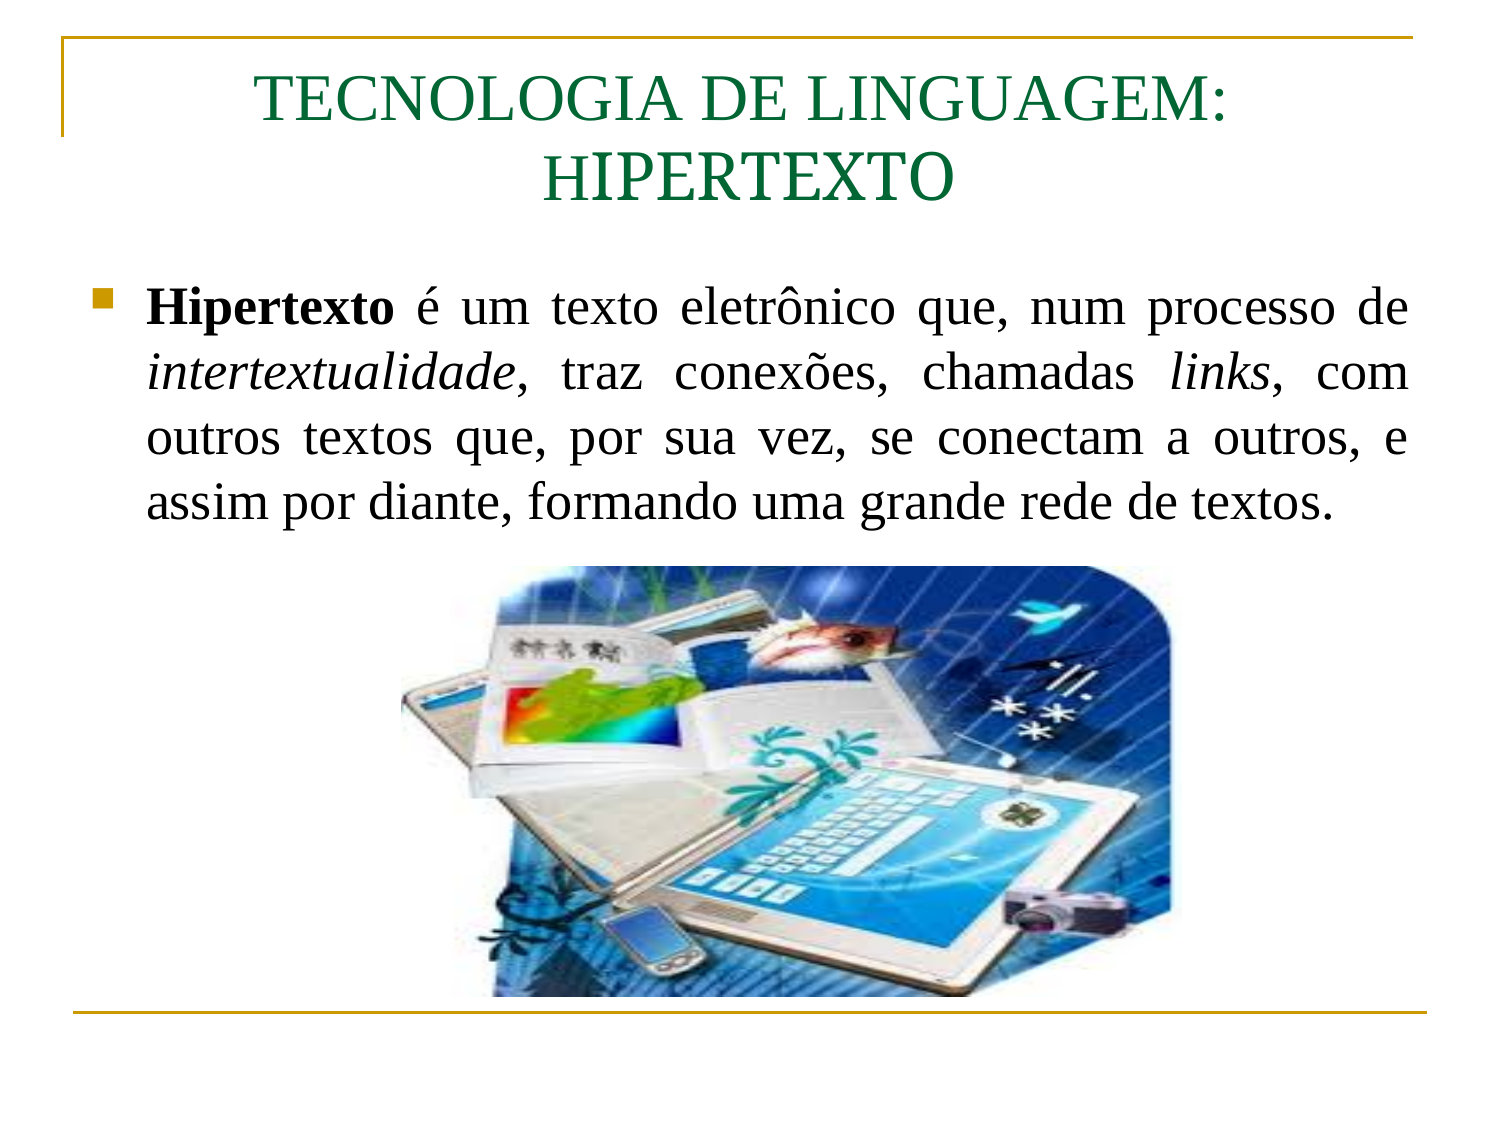

# TECNOLOGIA DE LINGUAGEM: HIPERTEXTO
Hipertexto é um texto eletrônico que, num processo de intertextualidade, traz conexões, chamadas links, com outros textos que, por sua vez, se conectam a outros, e assim por diante, formando uma grande rede de textos.